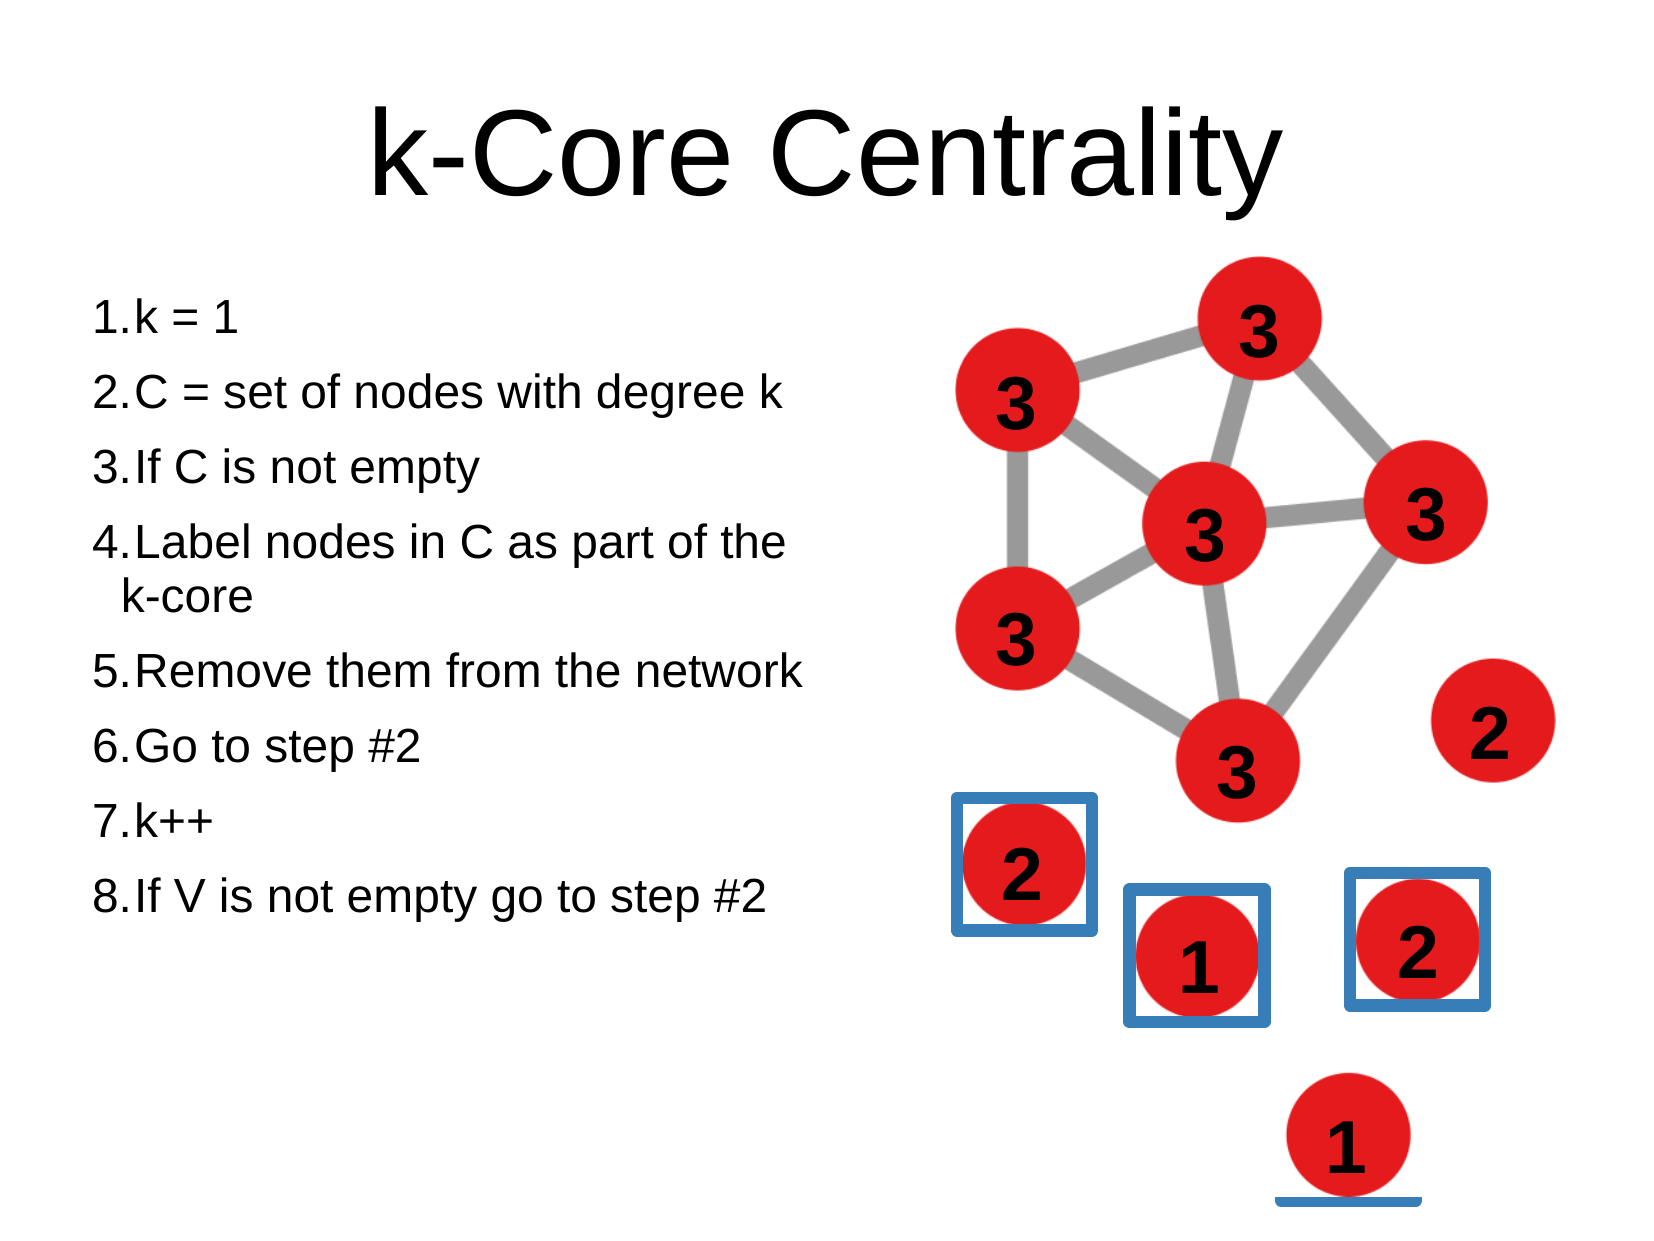

# k-Core Centrality
3
3
3
3
3
3
 k = 1
 C = set of nodes with degree k
 If C is not empty
 Label nodes in C as part of the k-core
 Remove them from the network
 Go to step #2
 k++
 If V is not empty go to step #2
2
2
2
1
1